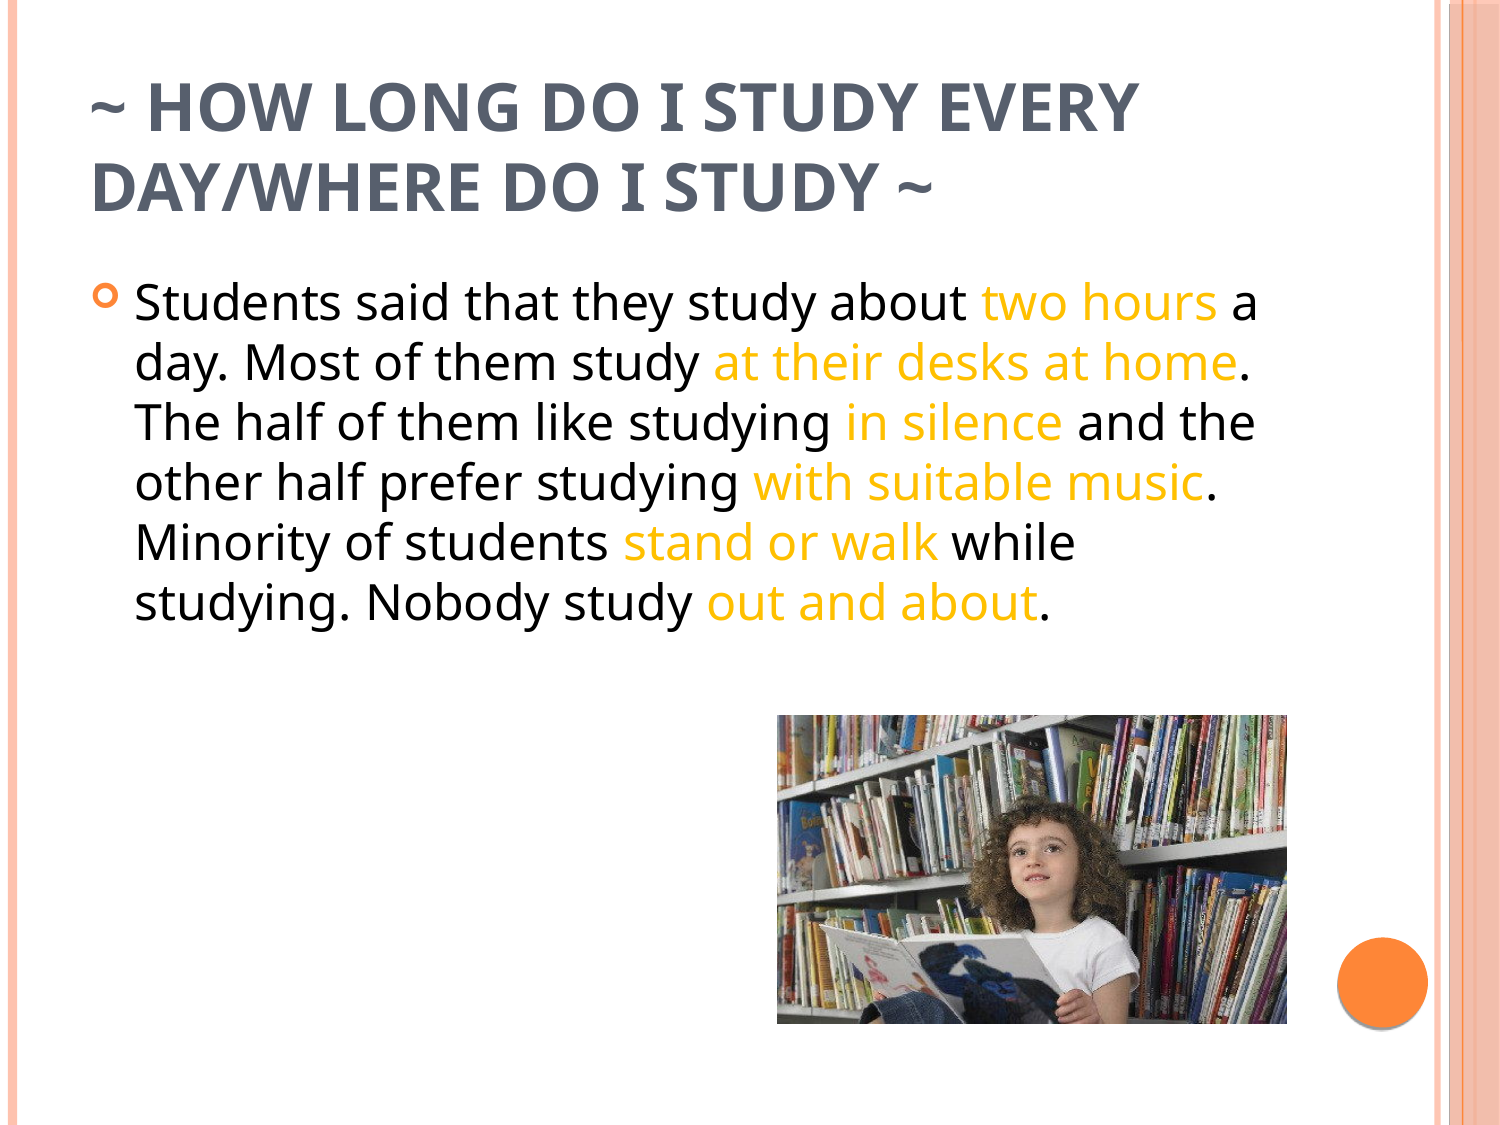

# ~ How long do I study every day/where do I study ~
Students said that they study about two hours a day. Most of them study at their desks at home. The half of them like studying in silence and the other half prefer studying with suitable music. Minority of students stand or walk while studying. Nobody study out and about.